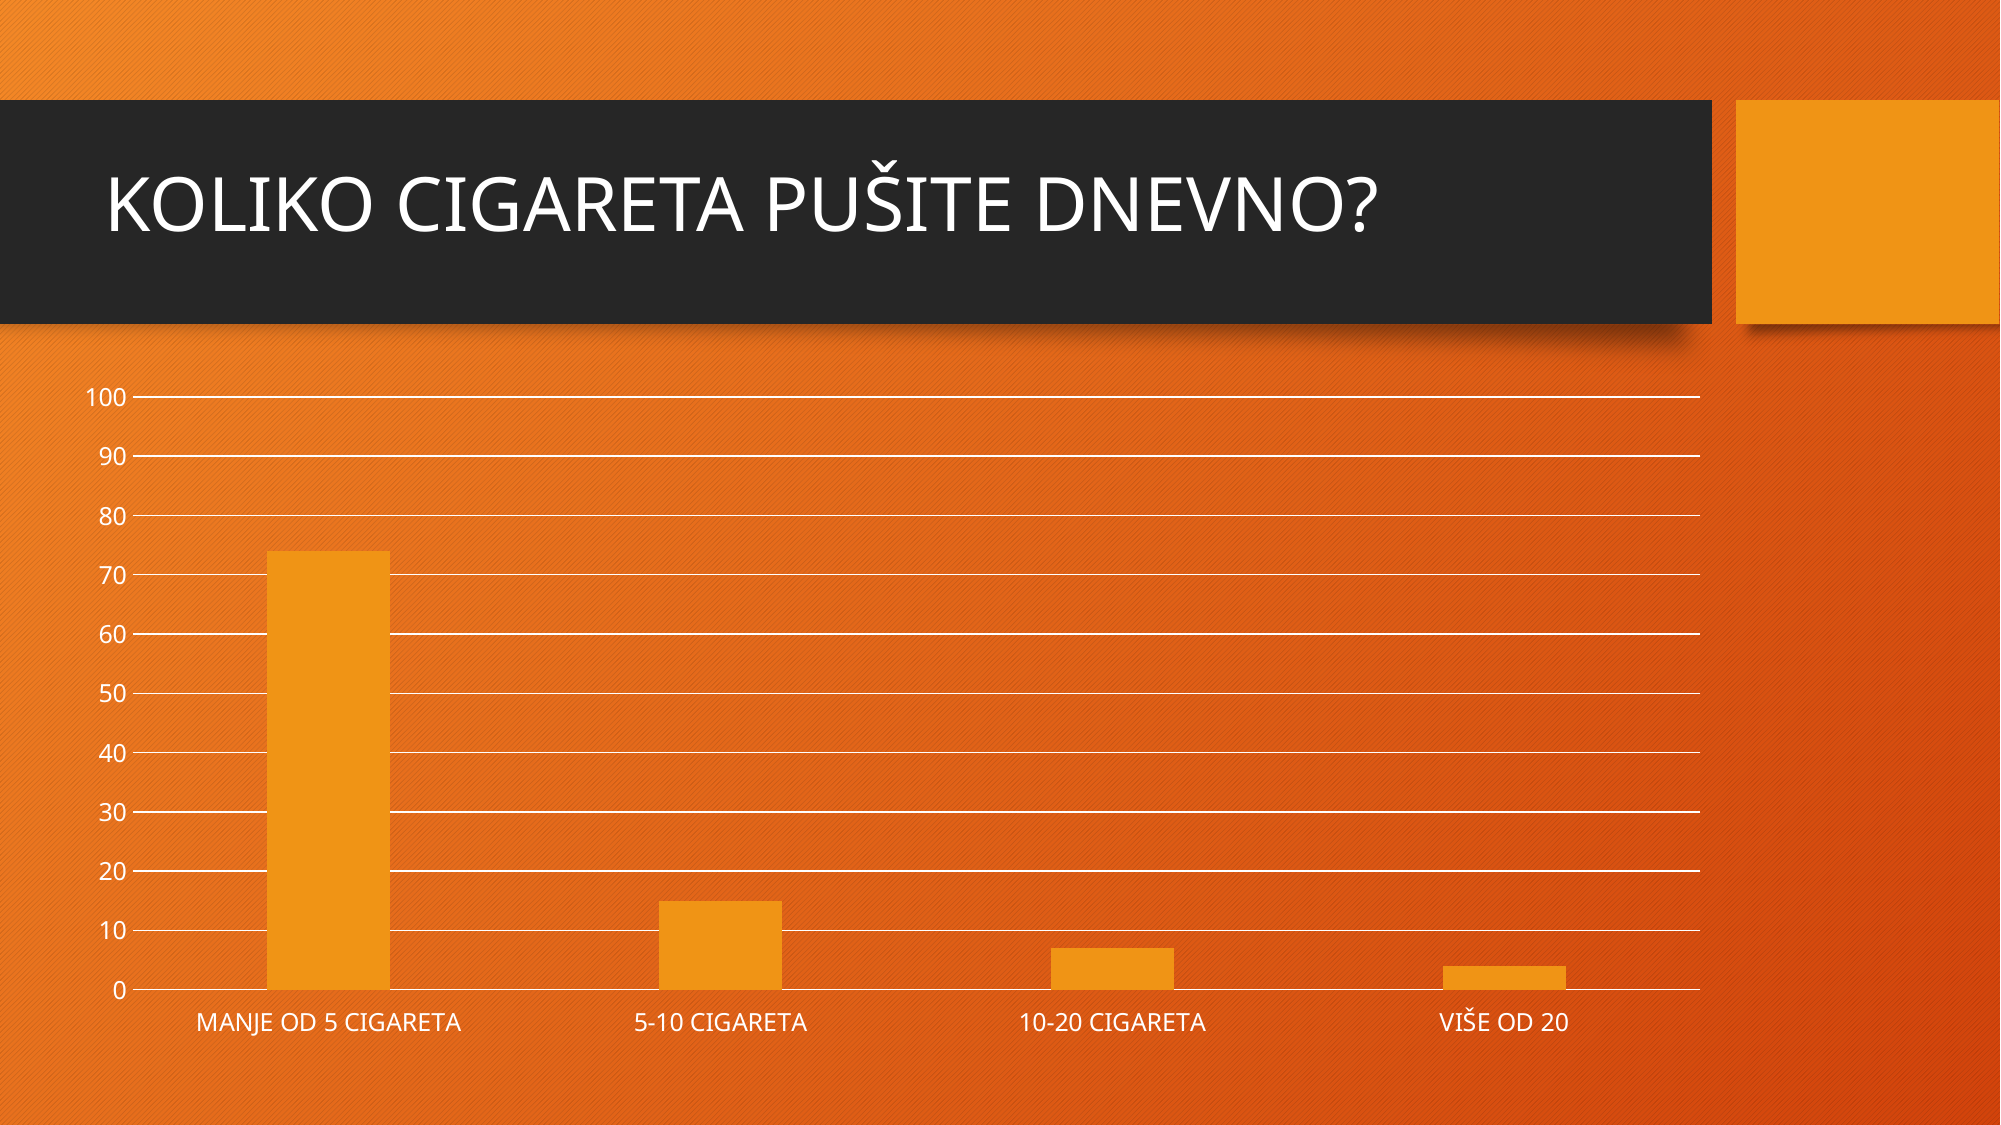

# KOLIKO CIGARETA PUŠITE DNEVNO?
### Chart
| Category | Skup 1 |
|---|---|
| MANJE OD 5 CIGARETA | 74.0 |
| 5-10 CIGARETA | 15.0 |
| 10-20 CIGARETA | 7.0 |
| VIŠE OD 20 | 4.0 |